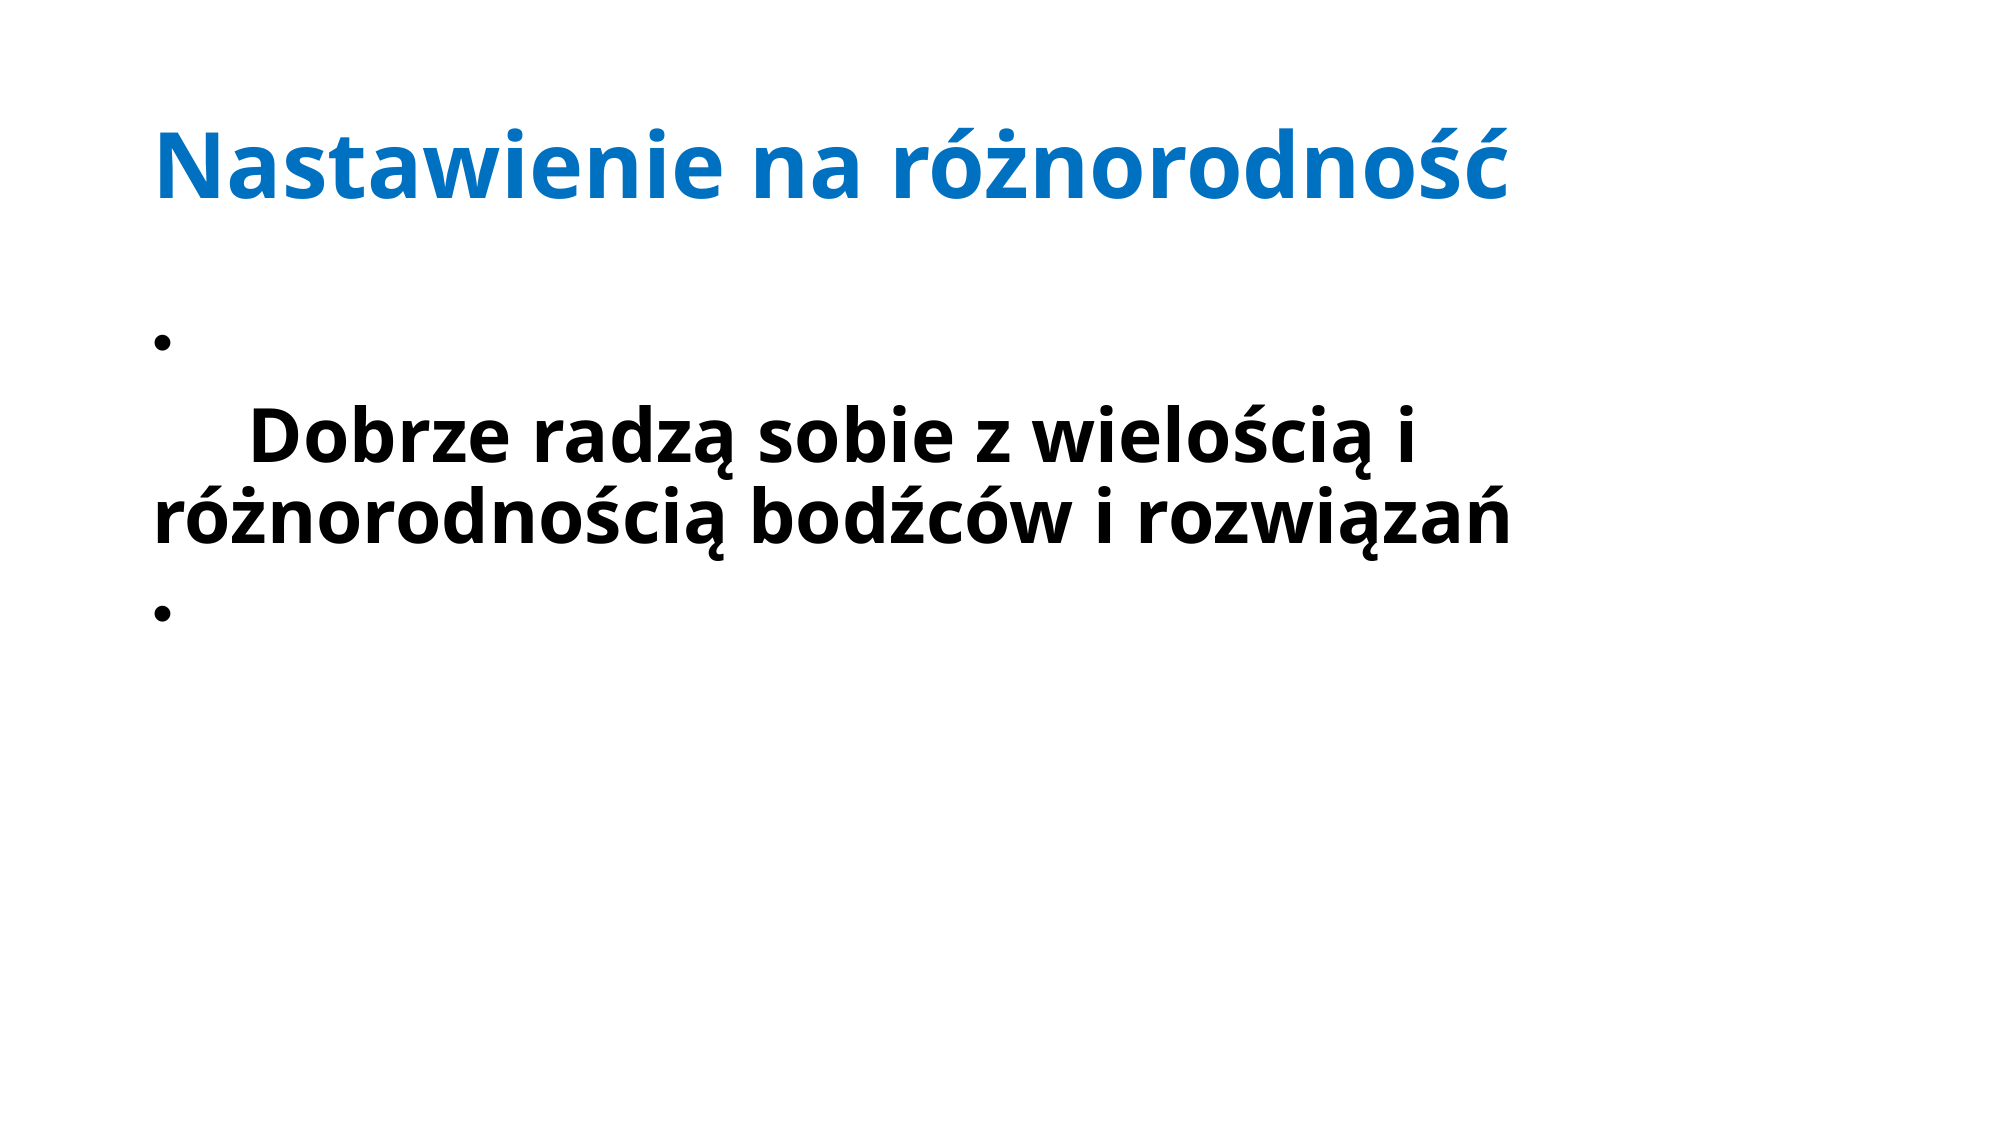

# Nastawienie na różnorodność
Dobrze radzą sobie z wielością i różnorodnością bodźców i rozwiązań